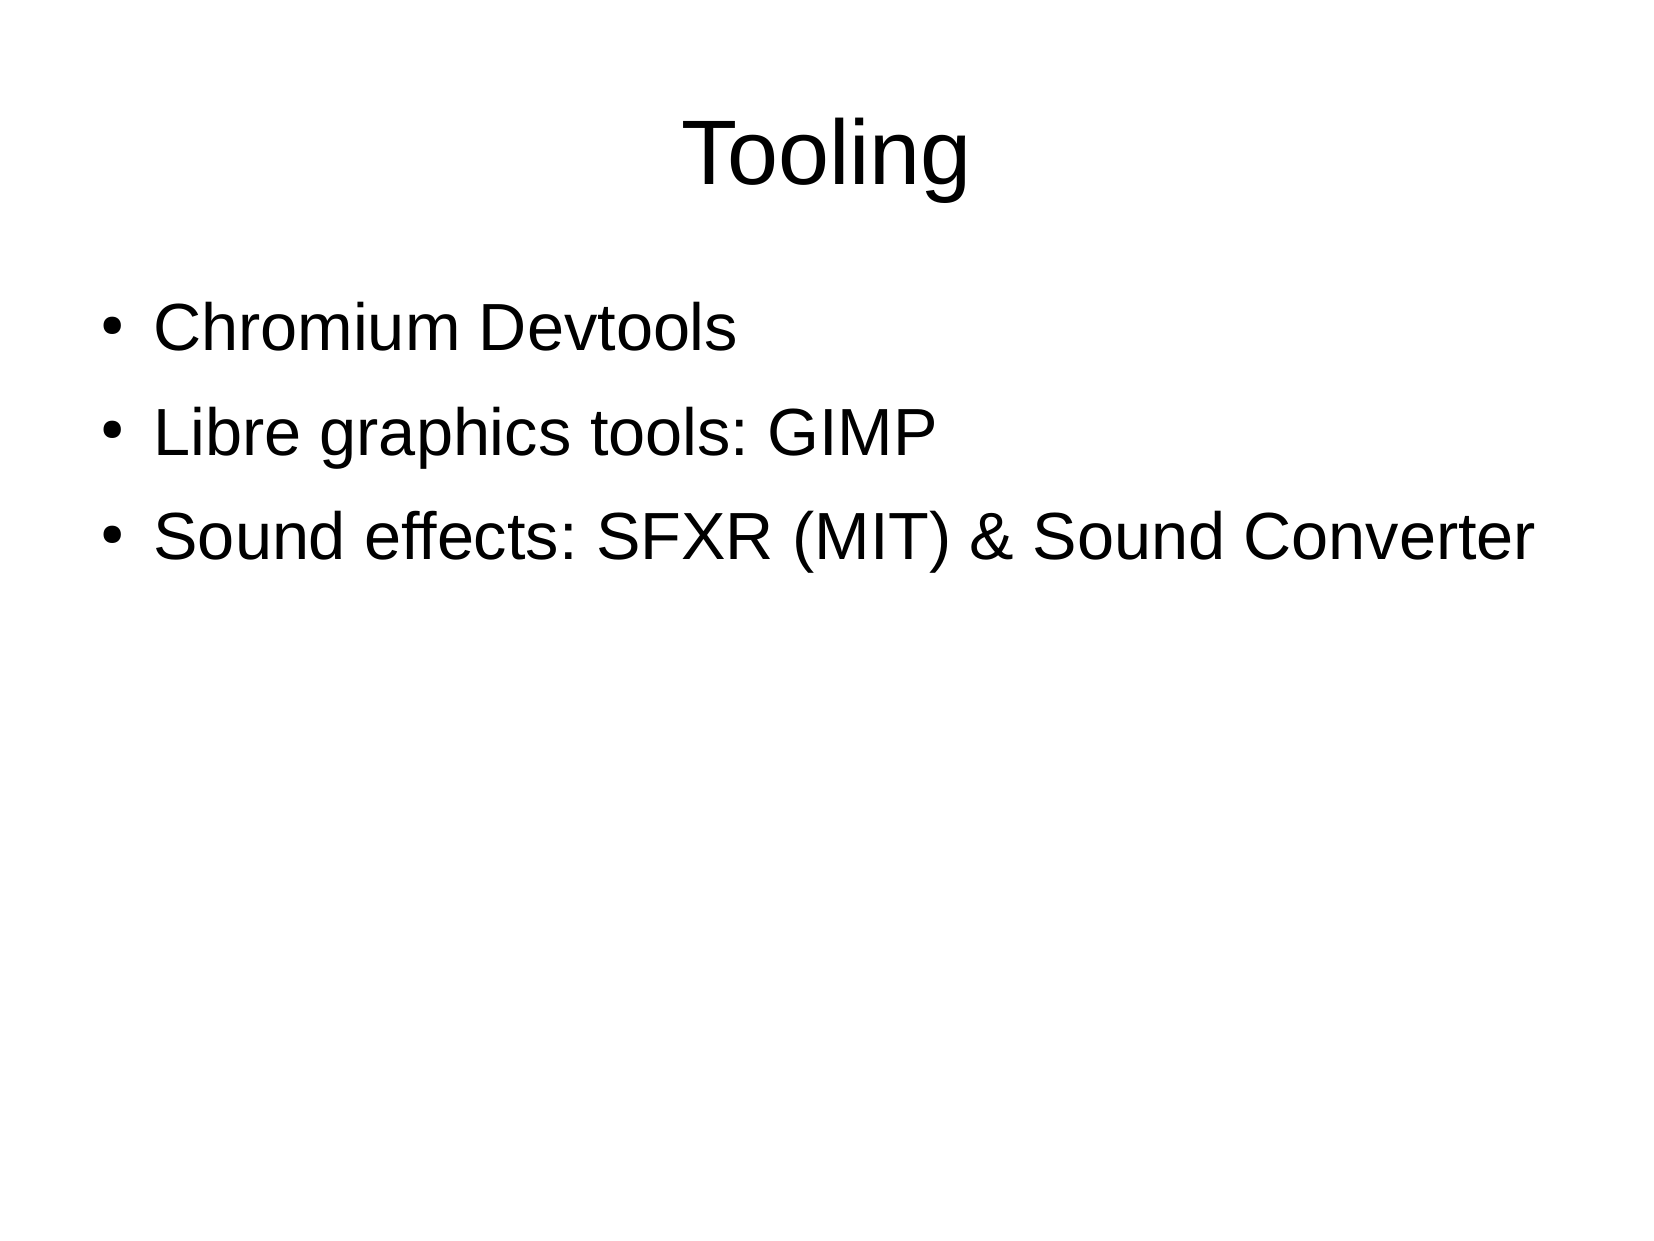

# Tooling
Chromium Devtools
Libre graphics tools: GIMP
Sound effects: SFXR (MIT) & Sound Converter